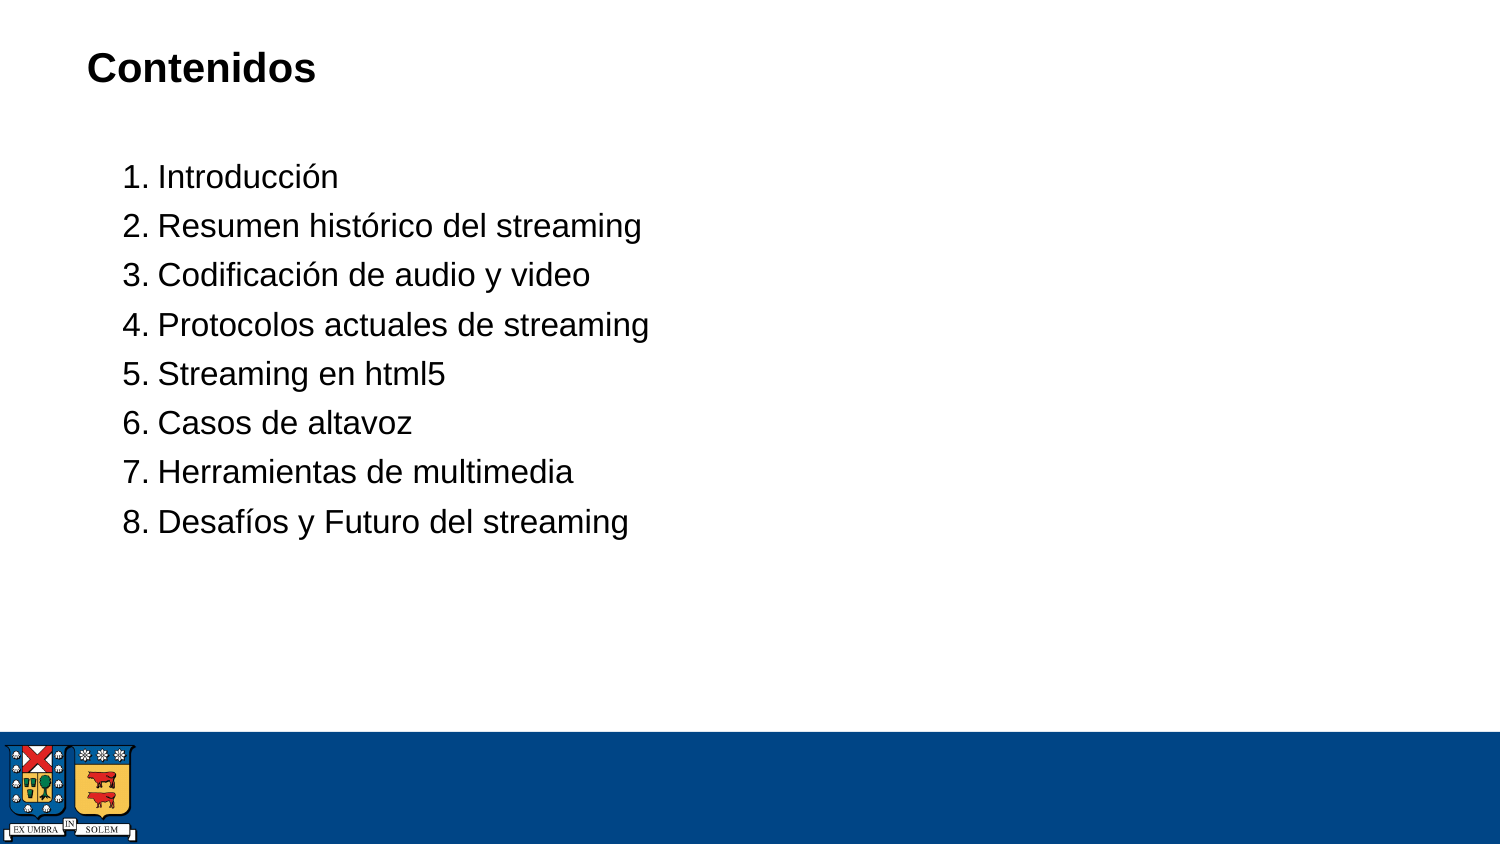

Contenidos
Introducción
Resumen histórico del streaming
Codificación de audio y video
Protocolos actuales de streaming
Streaming en html5
Casos de altavoz
Herramientas de multimedia
Desafíos y Futuro del streaming